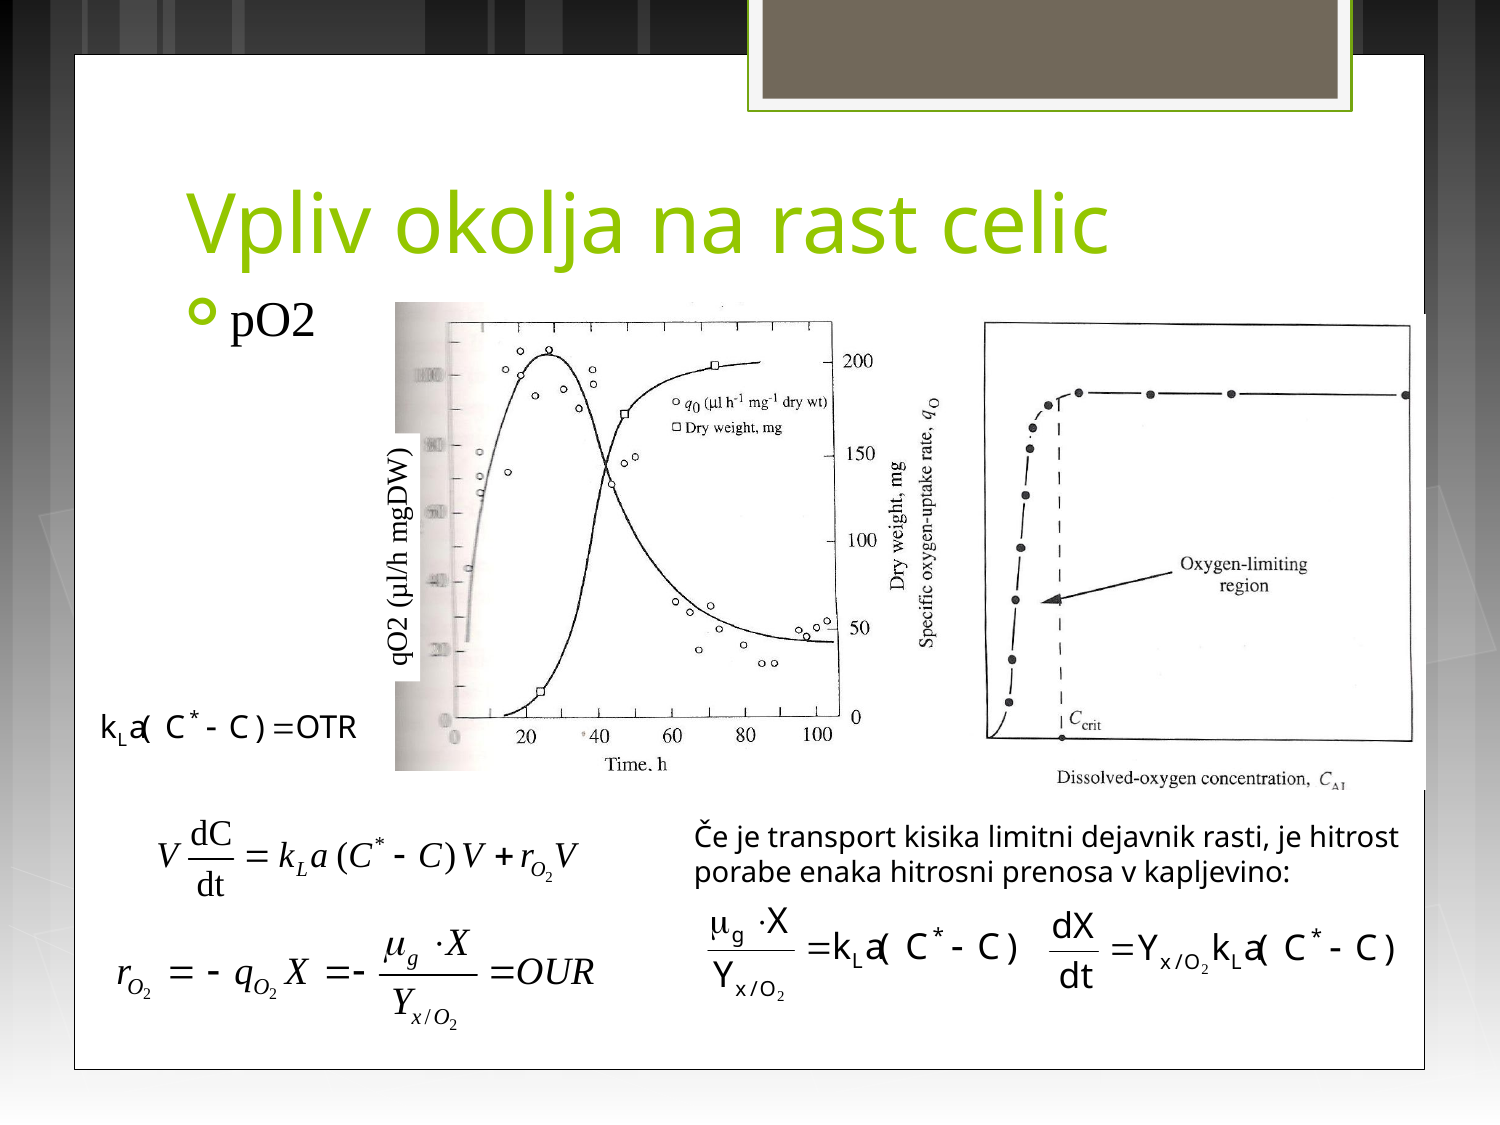

# Vpliv okolja na rast celic
pO2
qO2 (µl/h mgDW)
Če je transport kisika limitni dejavnik rasti, je hitrost porabe enaka hitrosni prenosa v kapljevino: